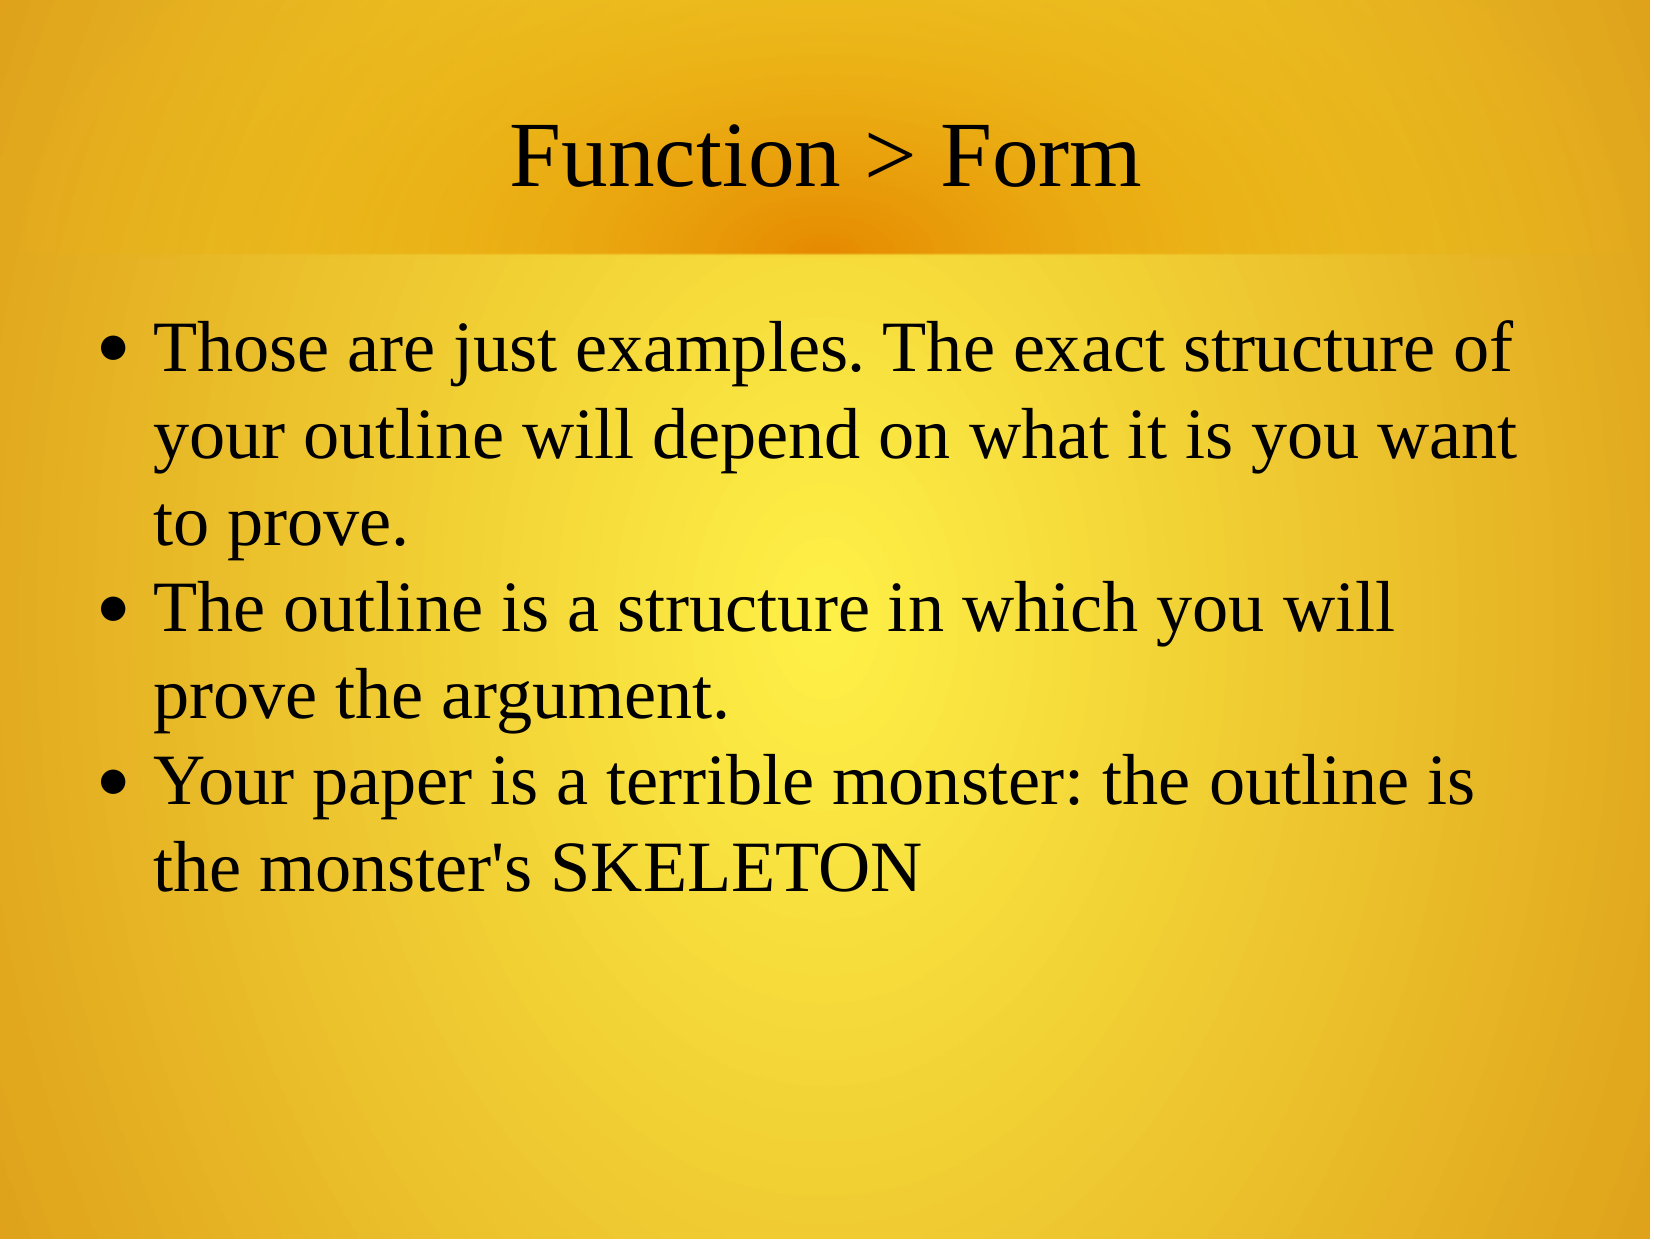

Function > Form
Those are just examples. The exact structure of your outline will depend on what it is you want to prove.
The outline is a structure in which you will prove the argument.
Your paper is a terrible monster: the outline is the monster's SKELETON